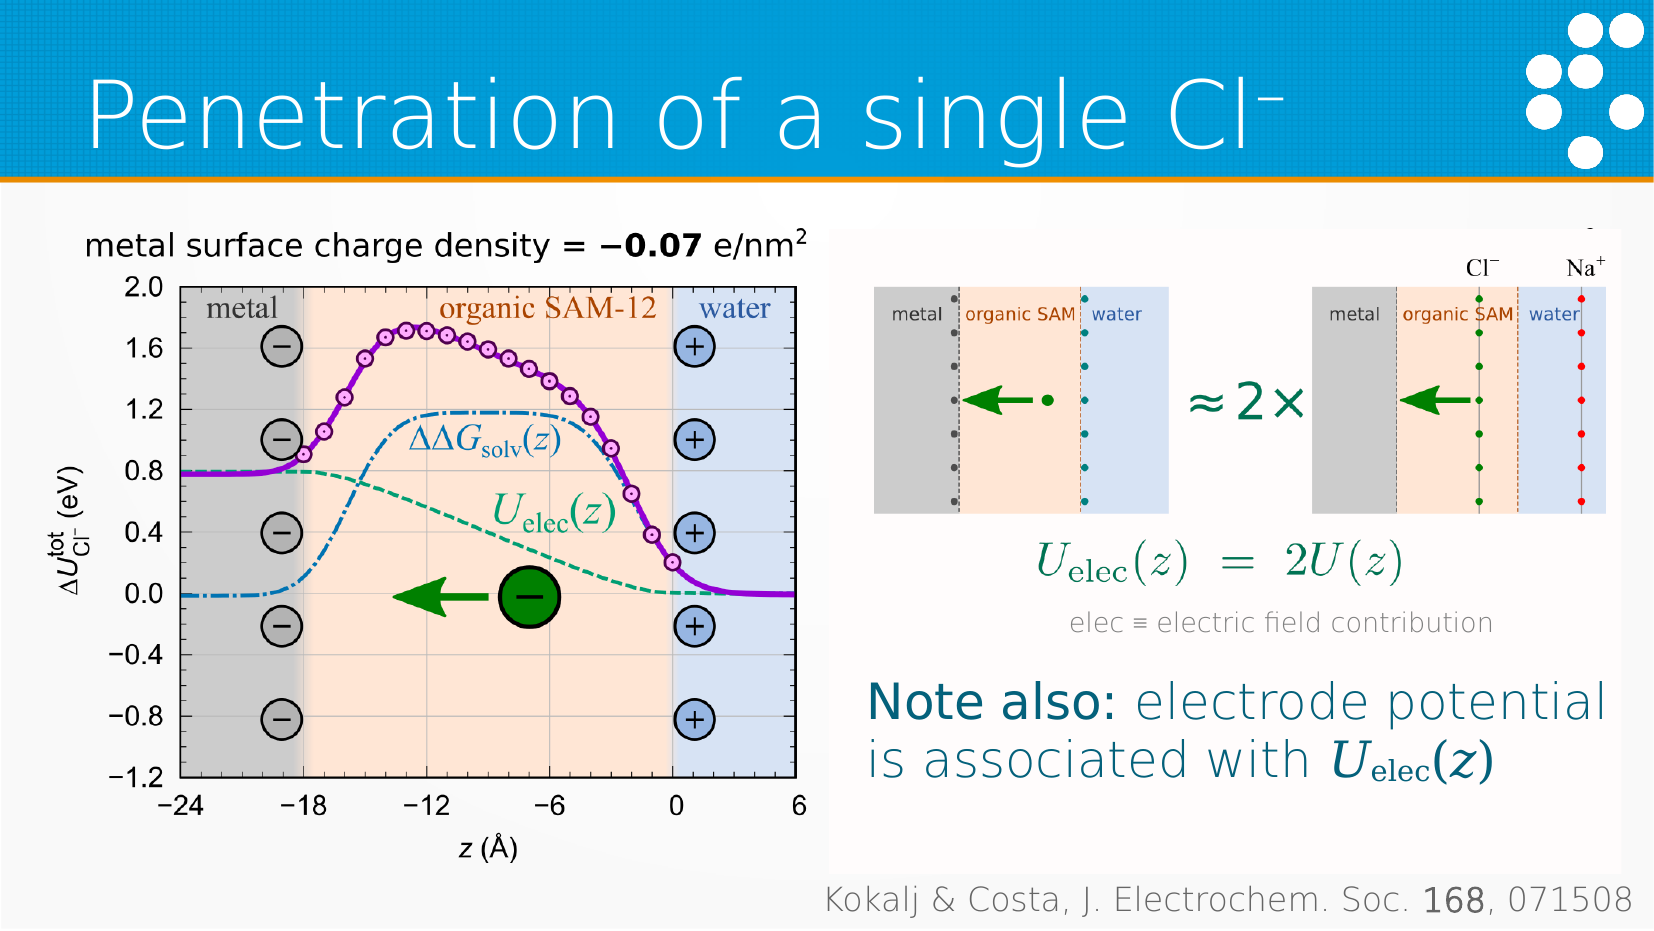

# Penetration of a single Cl−
elec ≡ electric field contribution
Note also: electrode potential is associated with Uelec(z)
Kokalj & Costa, J. Electrochem. Soc. 168, 071508